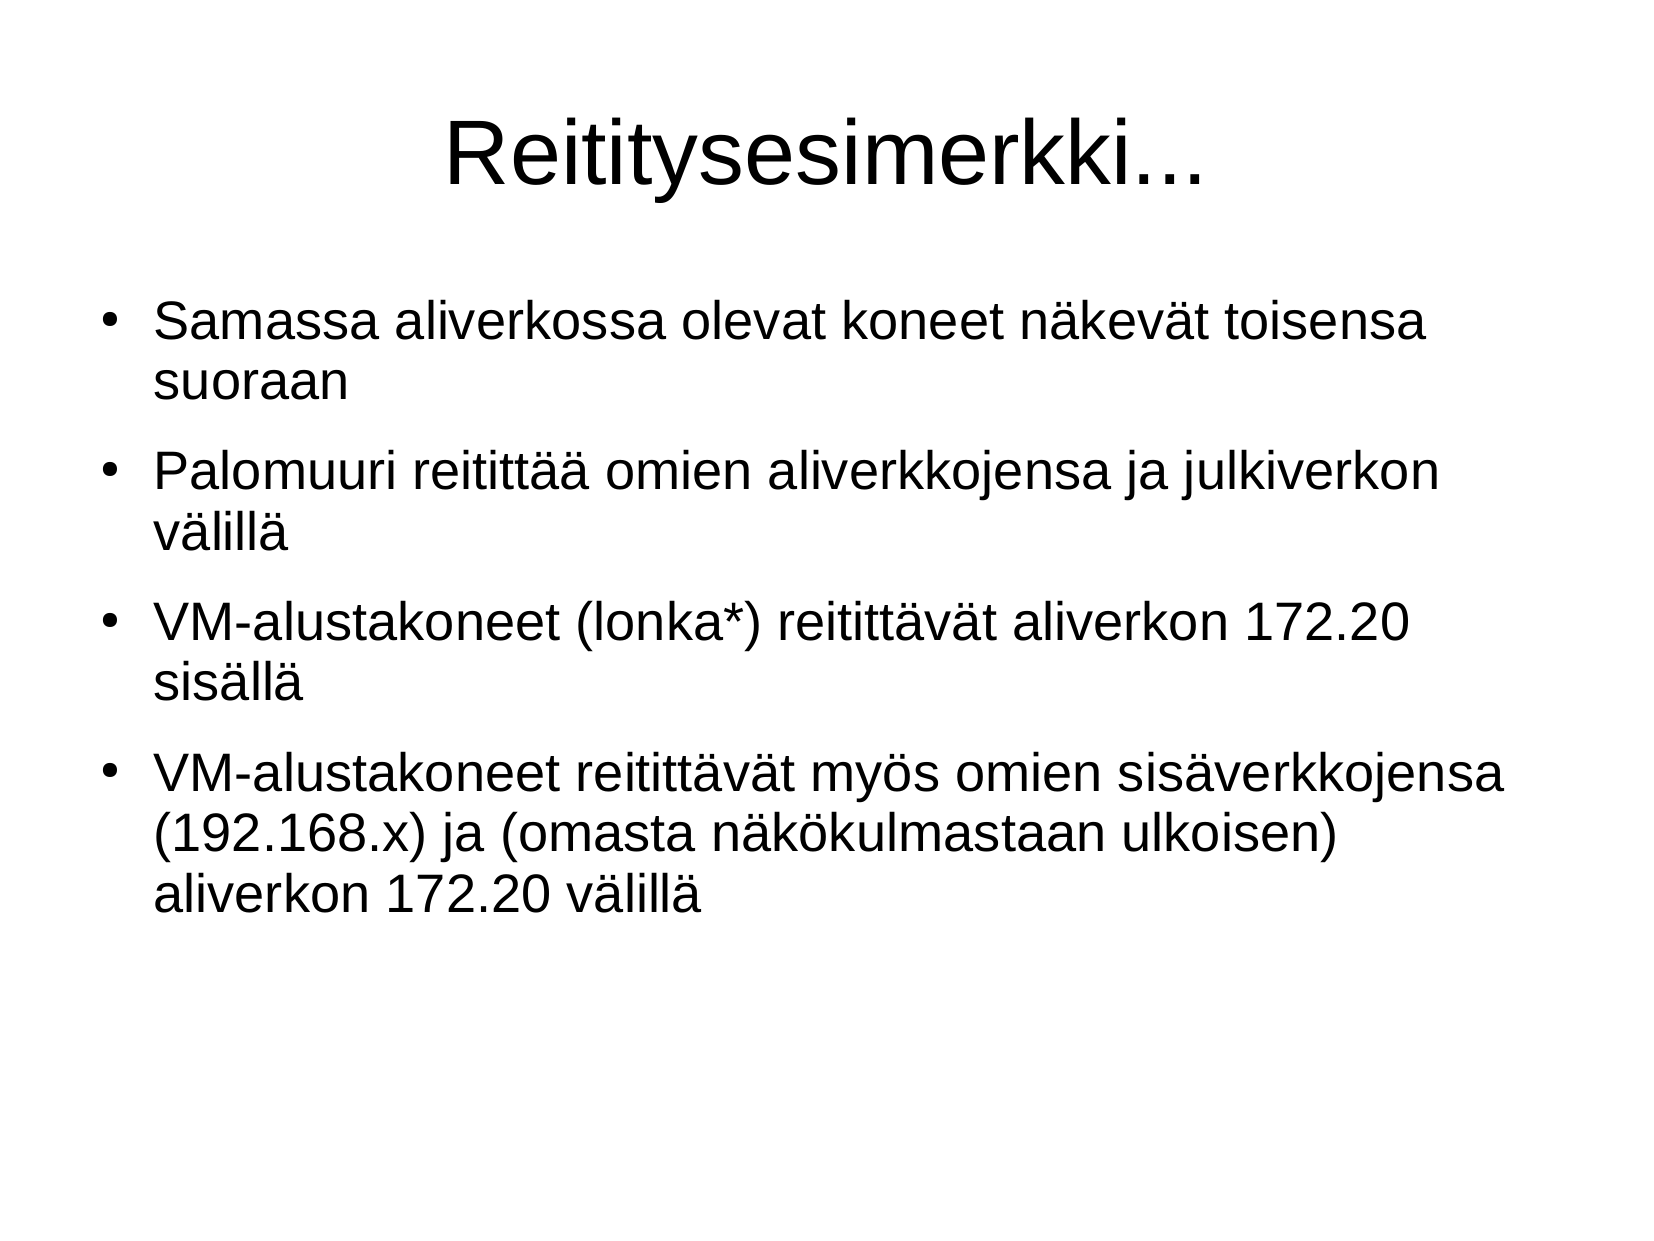

# Reititysesimerkki...
Samassa aliverkossa olevat koneet näkevät toisensa suoraan
Palomuuri reitittää omien aliverkkojensa ja julkiverkon välillä
VM-alustakoneet (lonka*) reitittävät aliverkon 172.20 sisällä
VM-alustakoneet reitittävät myös omien sisäverkkojensa (192.168.x) ja (omasta näkökulmastaan ulkoisen) aliverkon 172.20 välillä